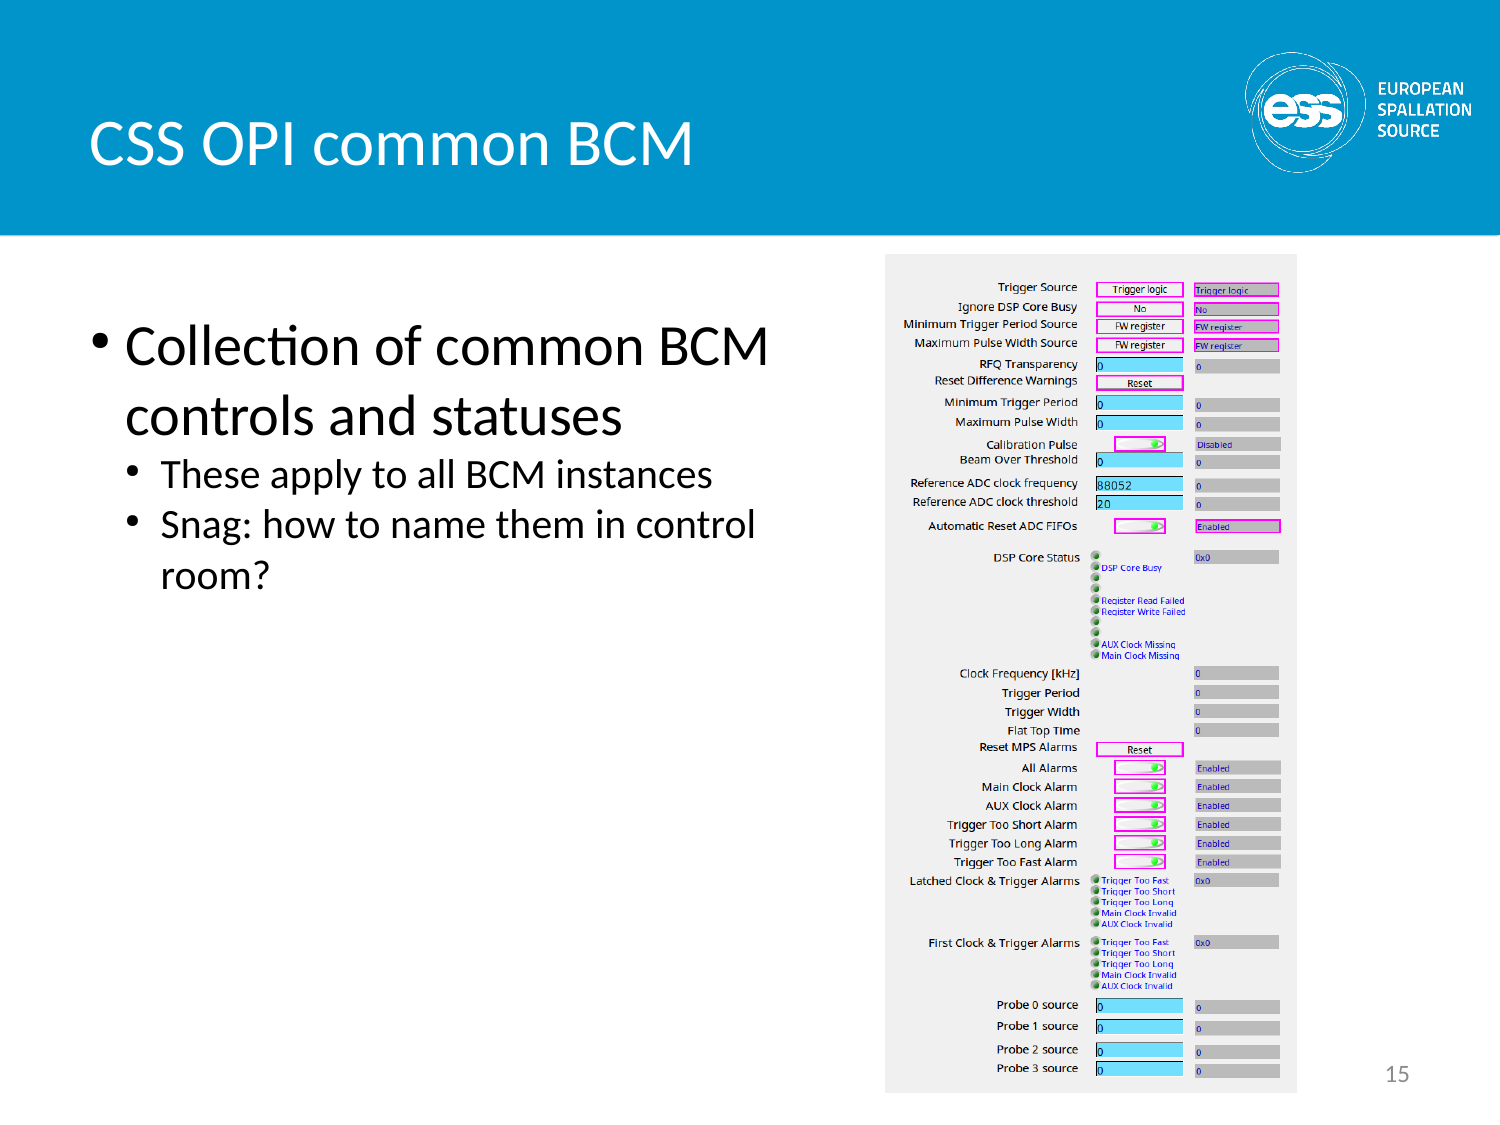

CSS OPI common BCM
Collection of common BCM controls and statuses
These apply to all BCM instances
Snag: how to name them in control room?